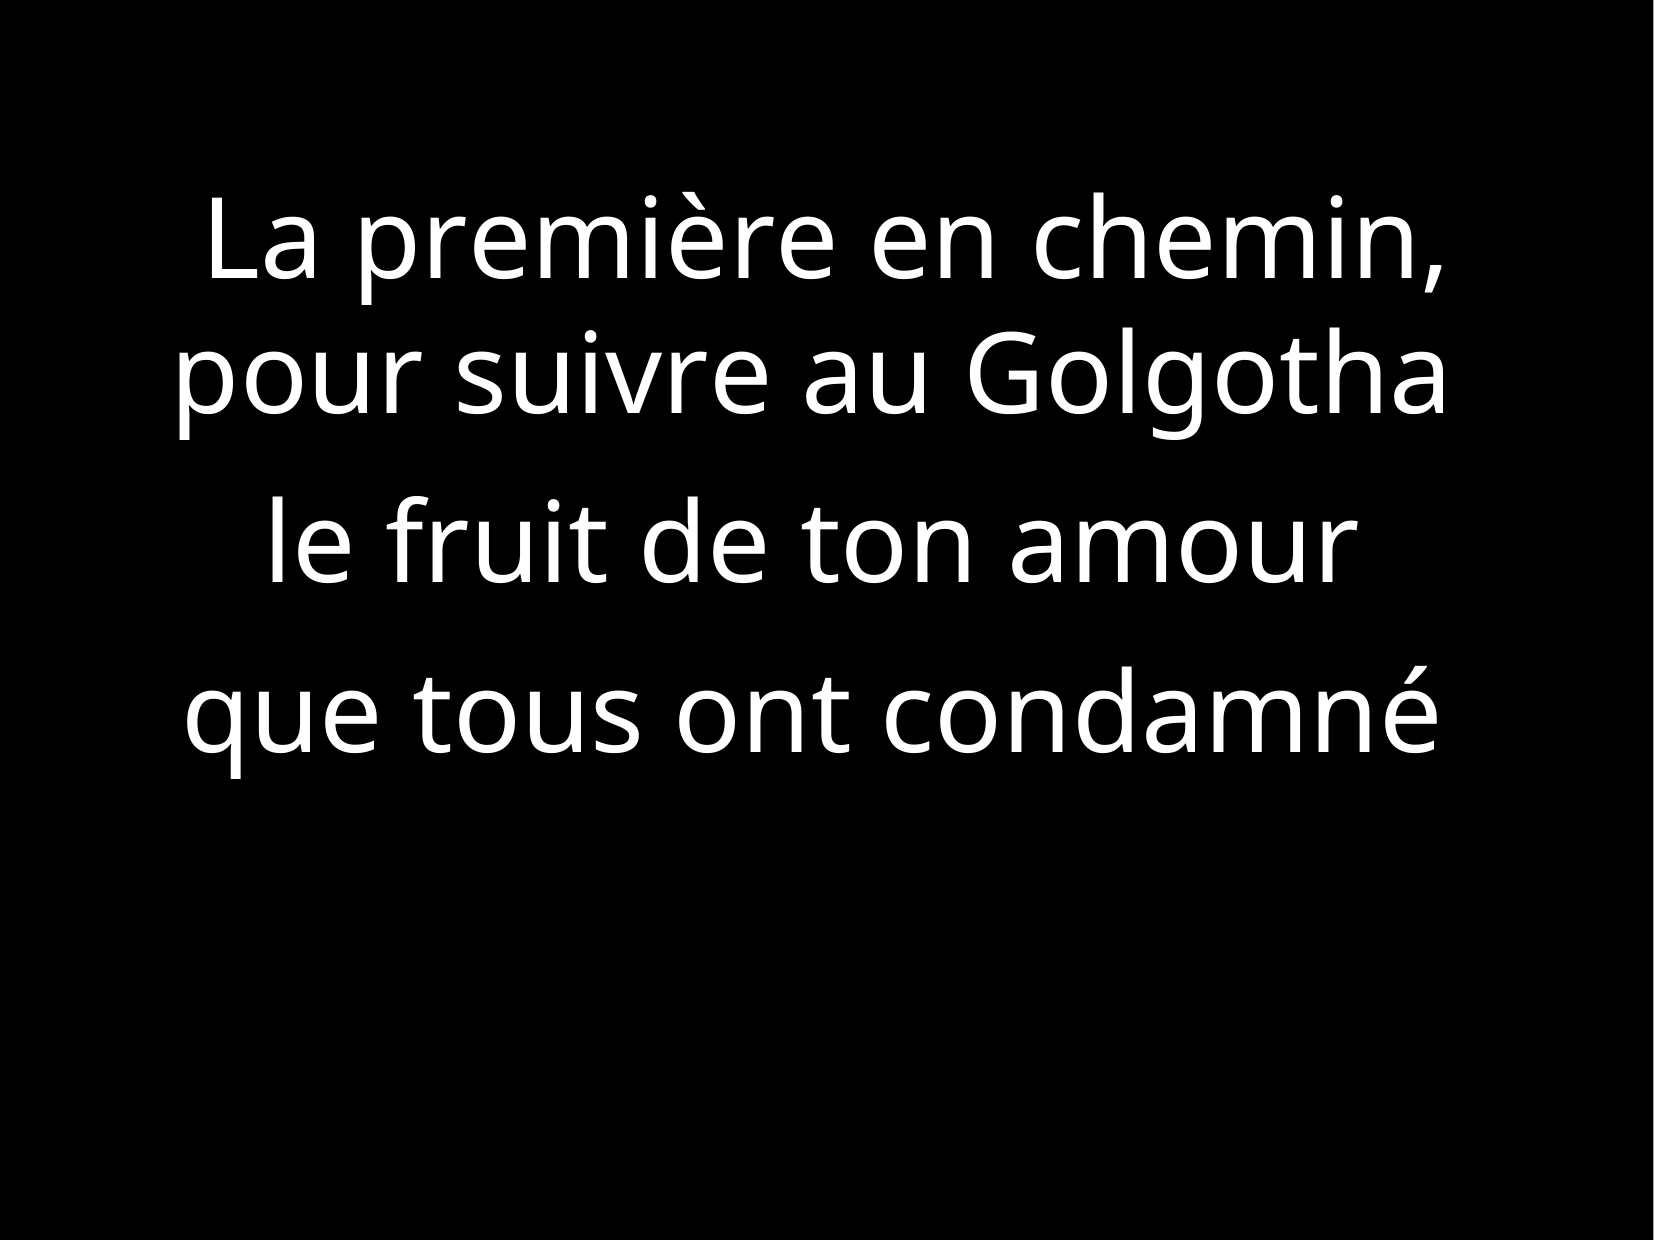

# La première en chemin, pour suivre au Golgotha
le fruit de ton amour
que tous ont condamné